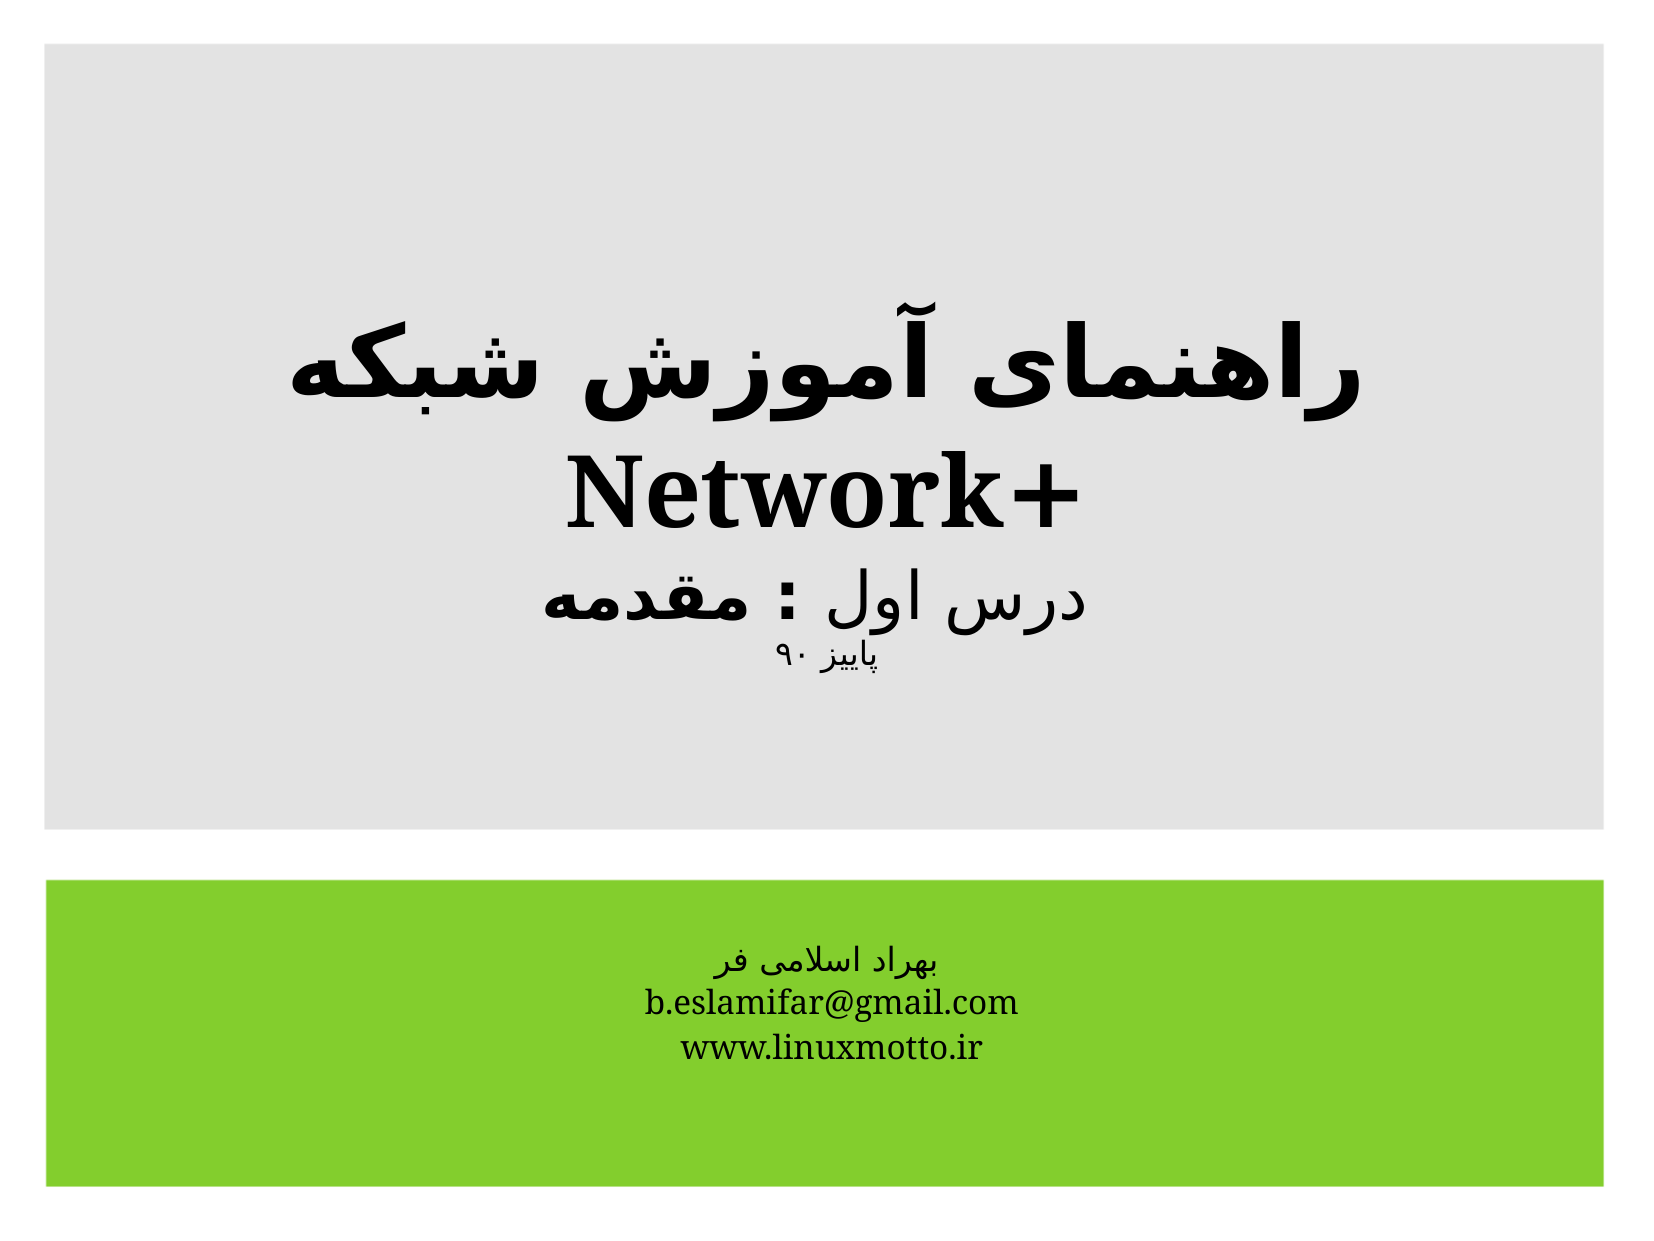

راهنمای آموزش شبکه +Network
 درس اول : مقدمه
پاییز ۹۰
بهراد اسلامی فر
b.eslamifar@gmail.com
www.linuxmotto.ir